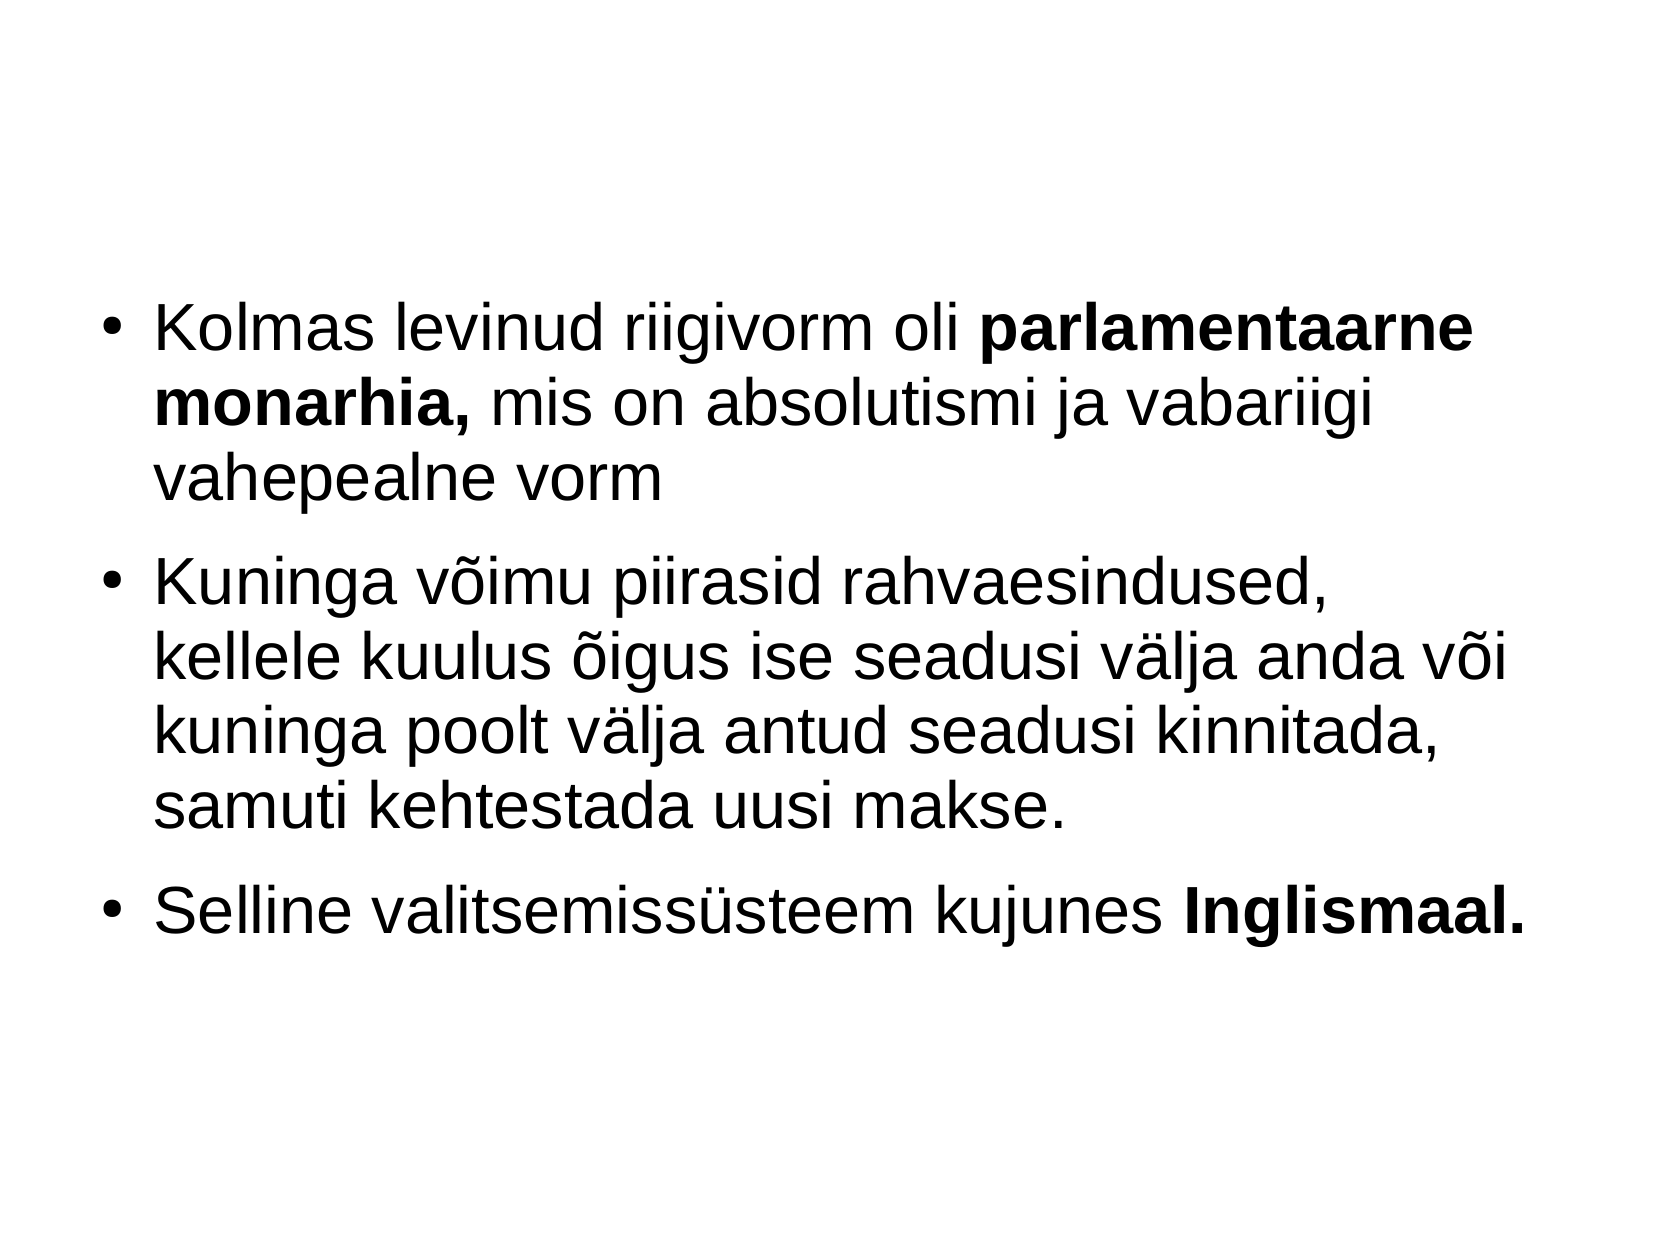

#
Kolmas levinud riigivorm oli parlamentaarne monarhia, mis on absolutismi ja vabariigi vahepealne vorm
Kuninga võimu piirasid rahvaesindused, kellele kuulus õigus ise seadusi välja anda või kuninga poolt välja antud seadusi kinnitada, samuti kehtestada uusi makse.
Selline valitsemissüsteem kujunes Inglismaal.